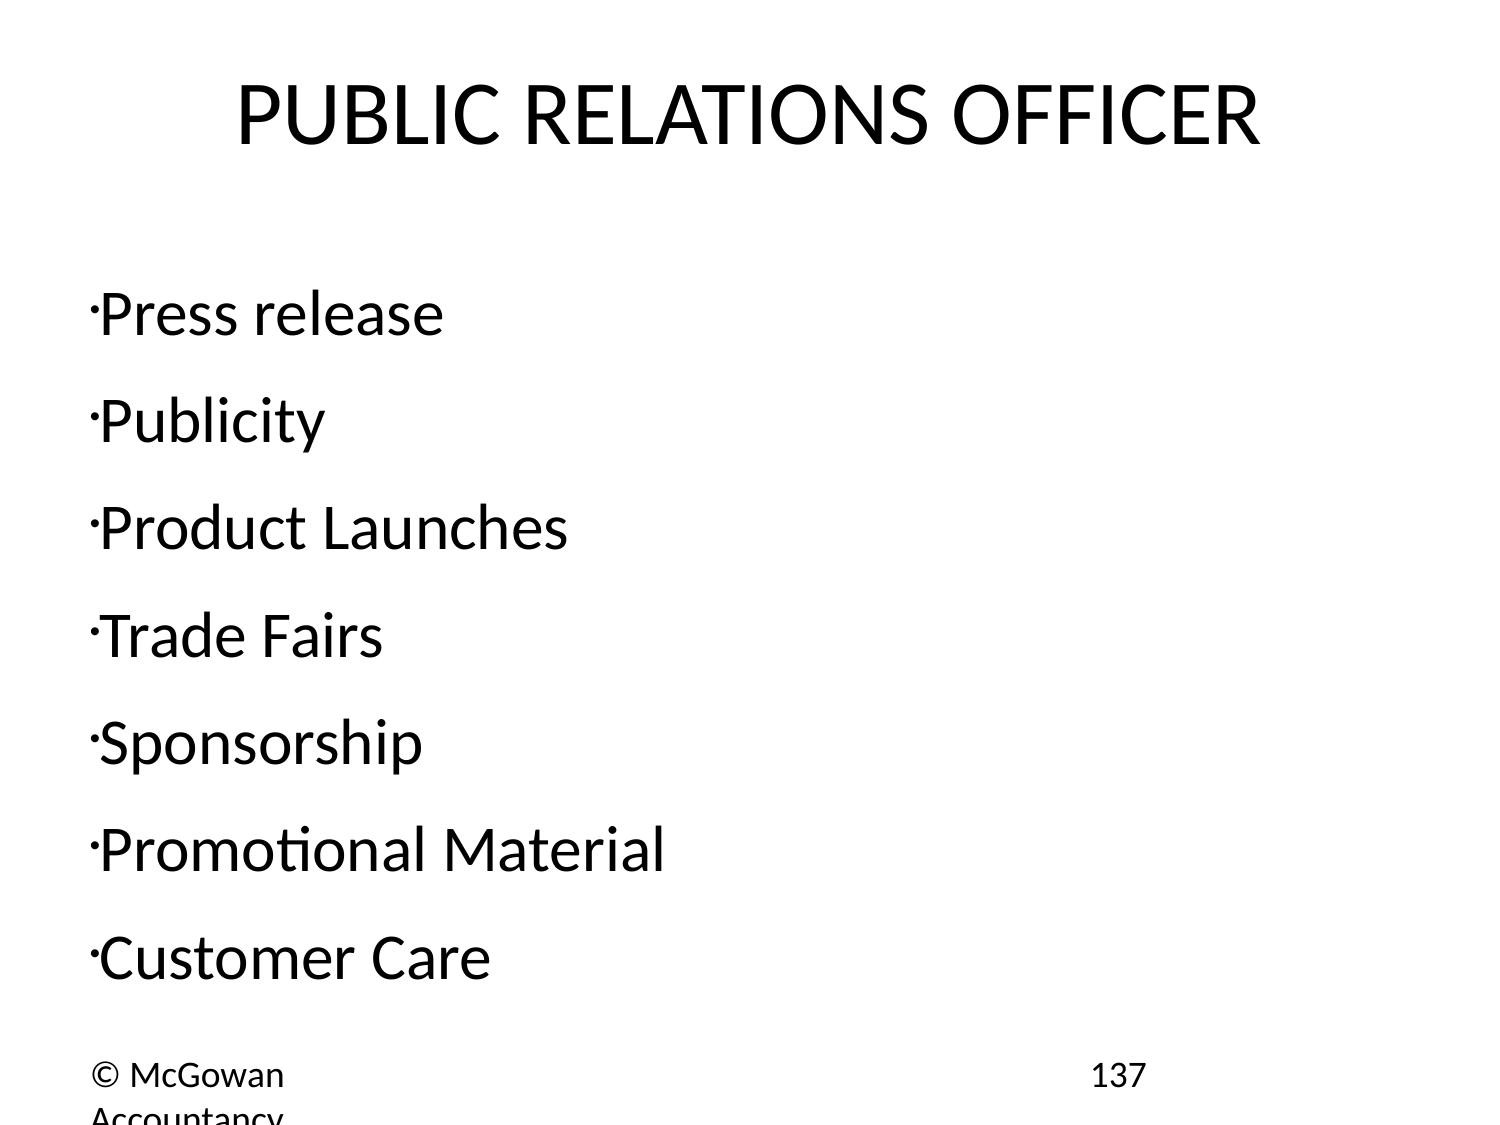

# PUBLIC RELATIONS OFFICER
Press release
Publicity
Product Launches
Trade Fairs
Sponsorship
Promotional Material
Customer Care
© McGowan Accountancy Services
137